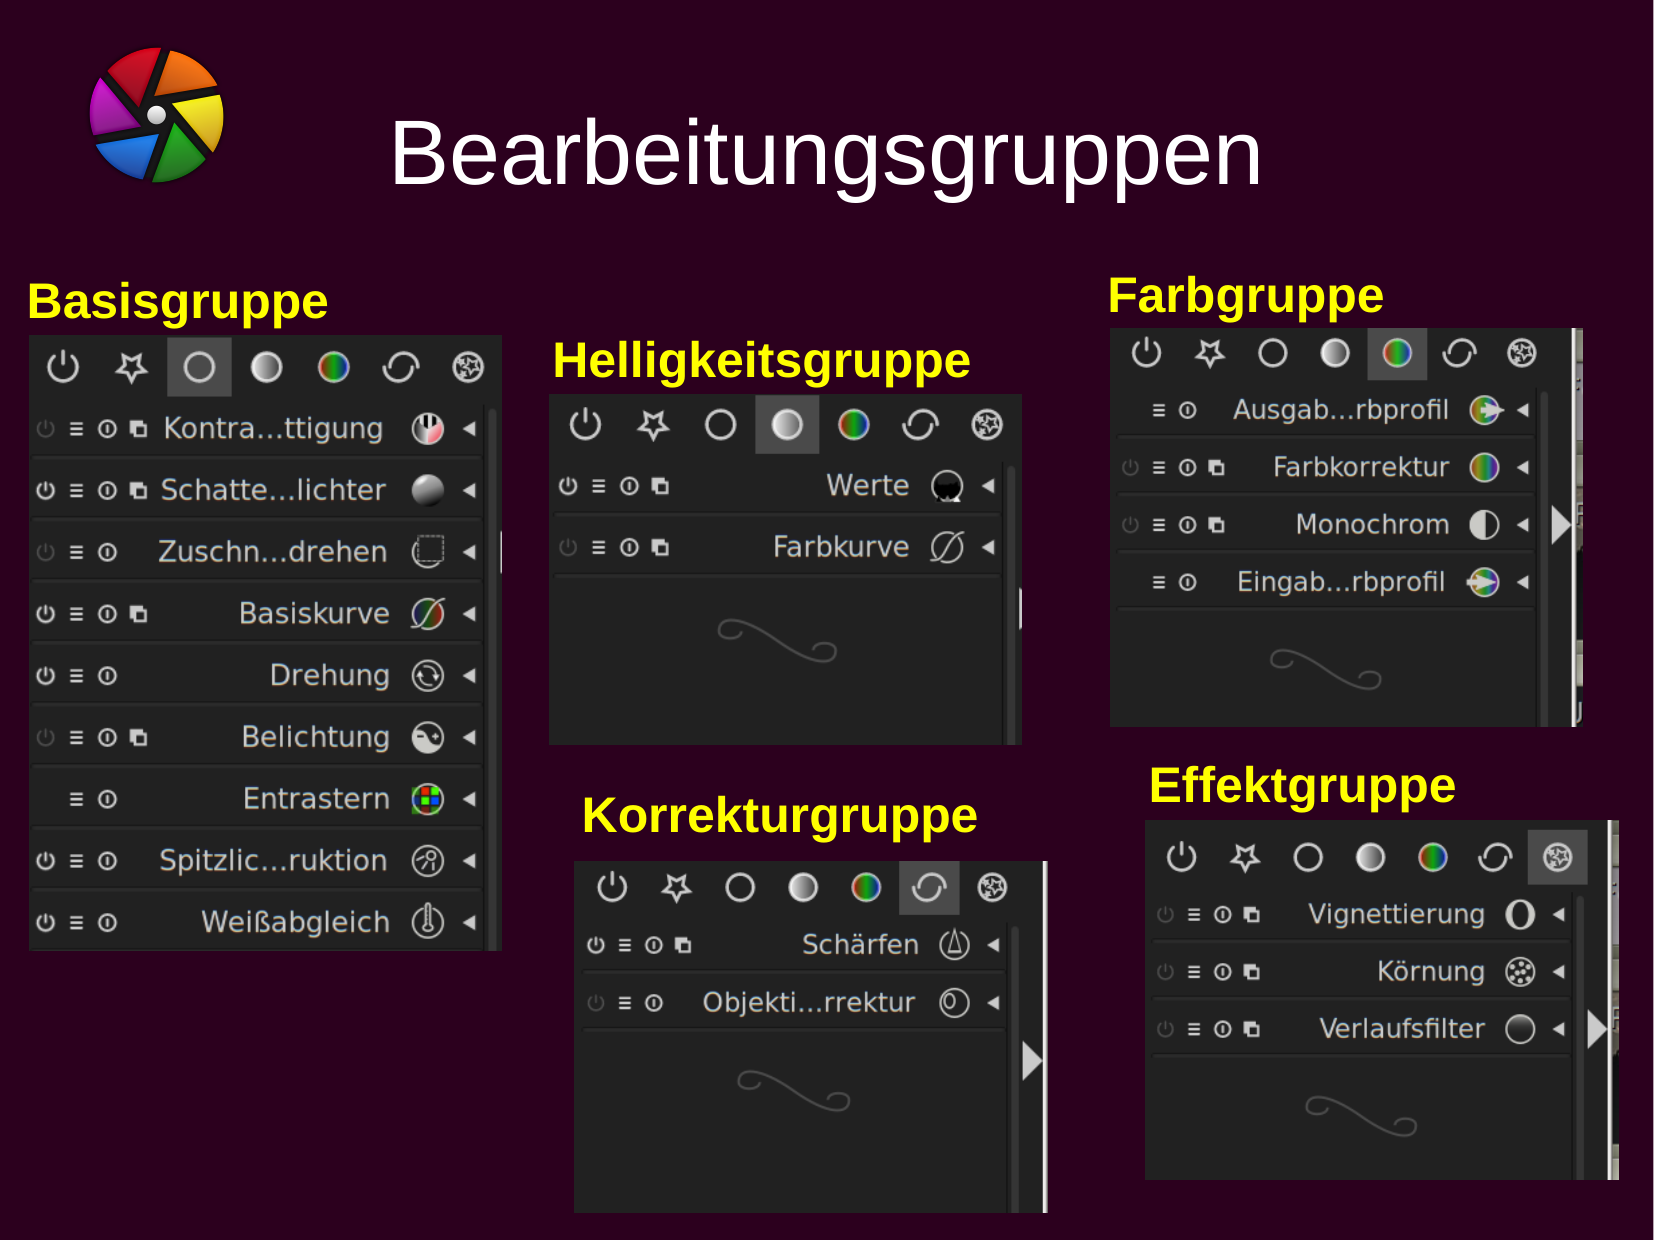

# Bearbeitungsgruppen
Farbgruppe
Basisgruppe
Helligkeitsgruppe
Effektgruppe
Korrekturgruppe
20